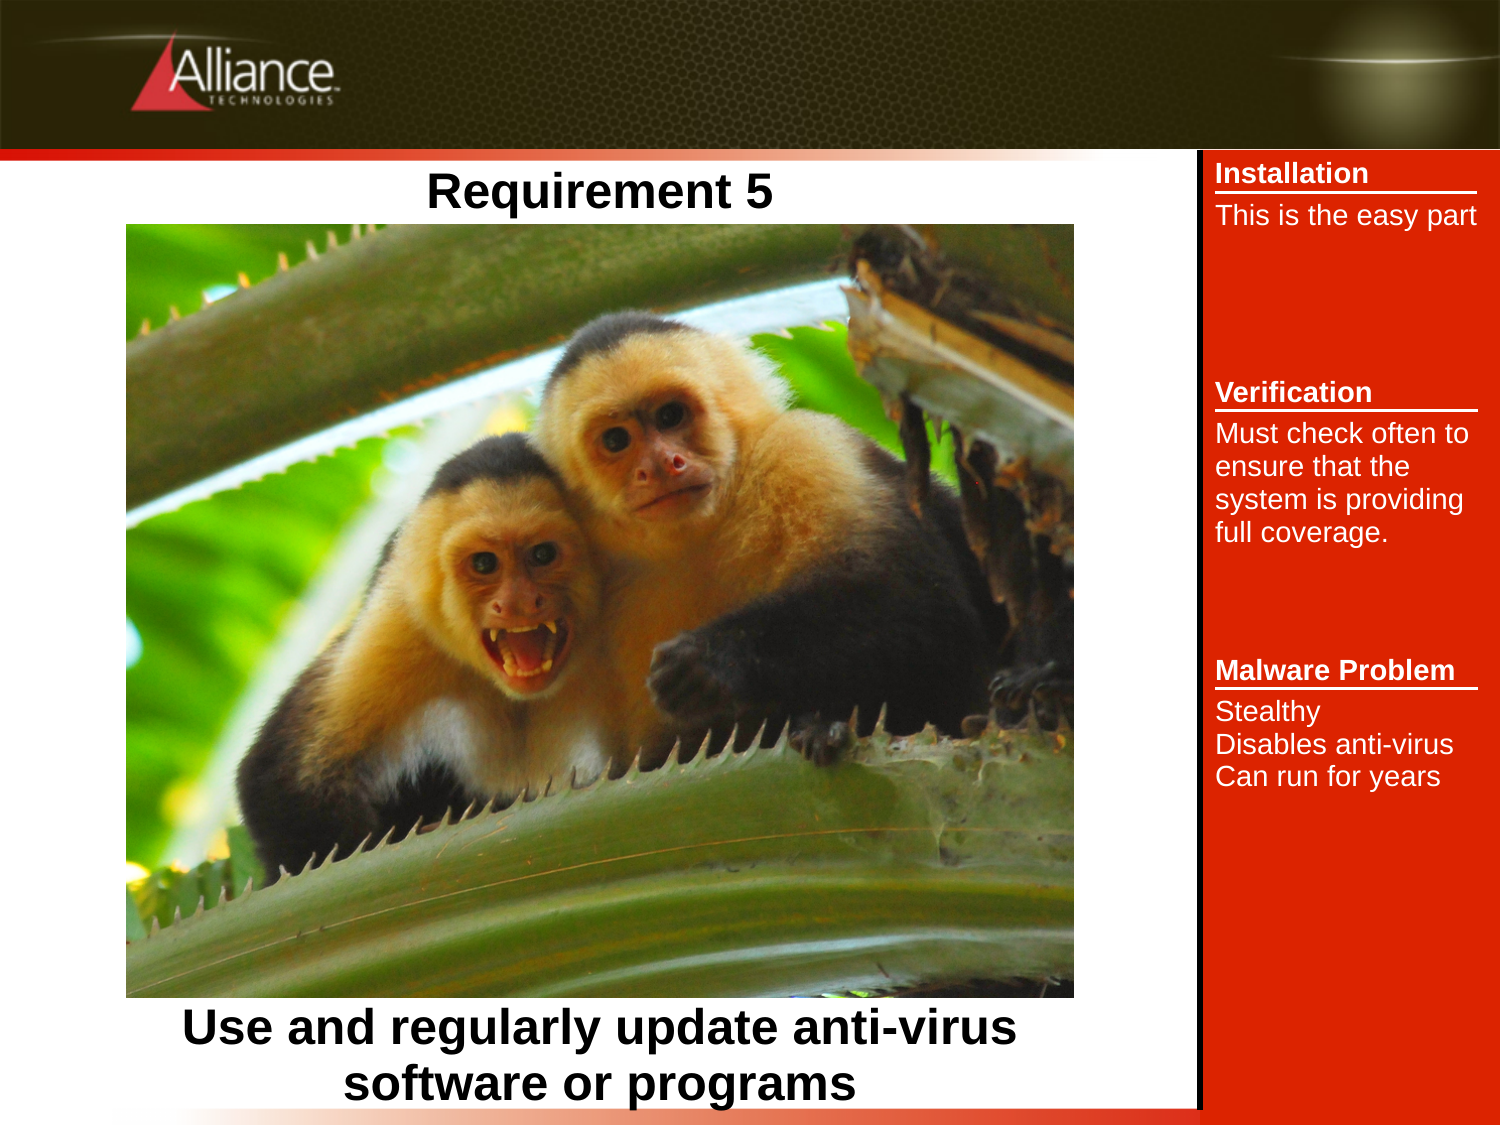

Installation
Requirement 5
Use and regularly update anti-virus
software or programs
This is the easy part
Verification
Must check often to ensure that the system is providing full coverage.
Malware Problem
Stealthy
Disables anti-virus
Can run for years